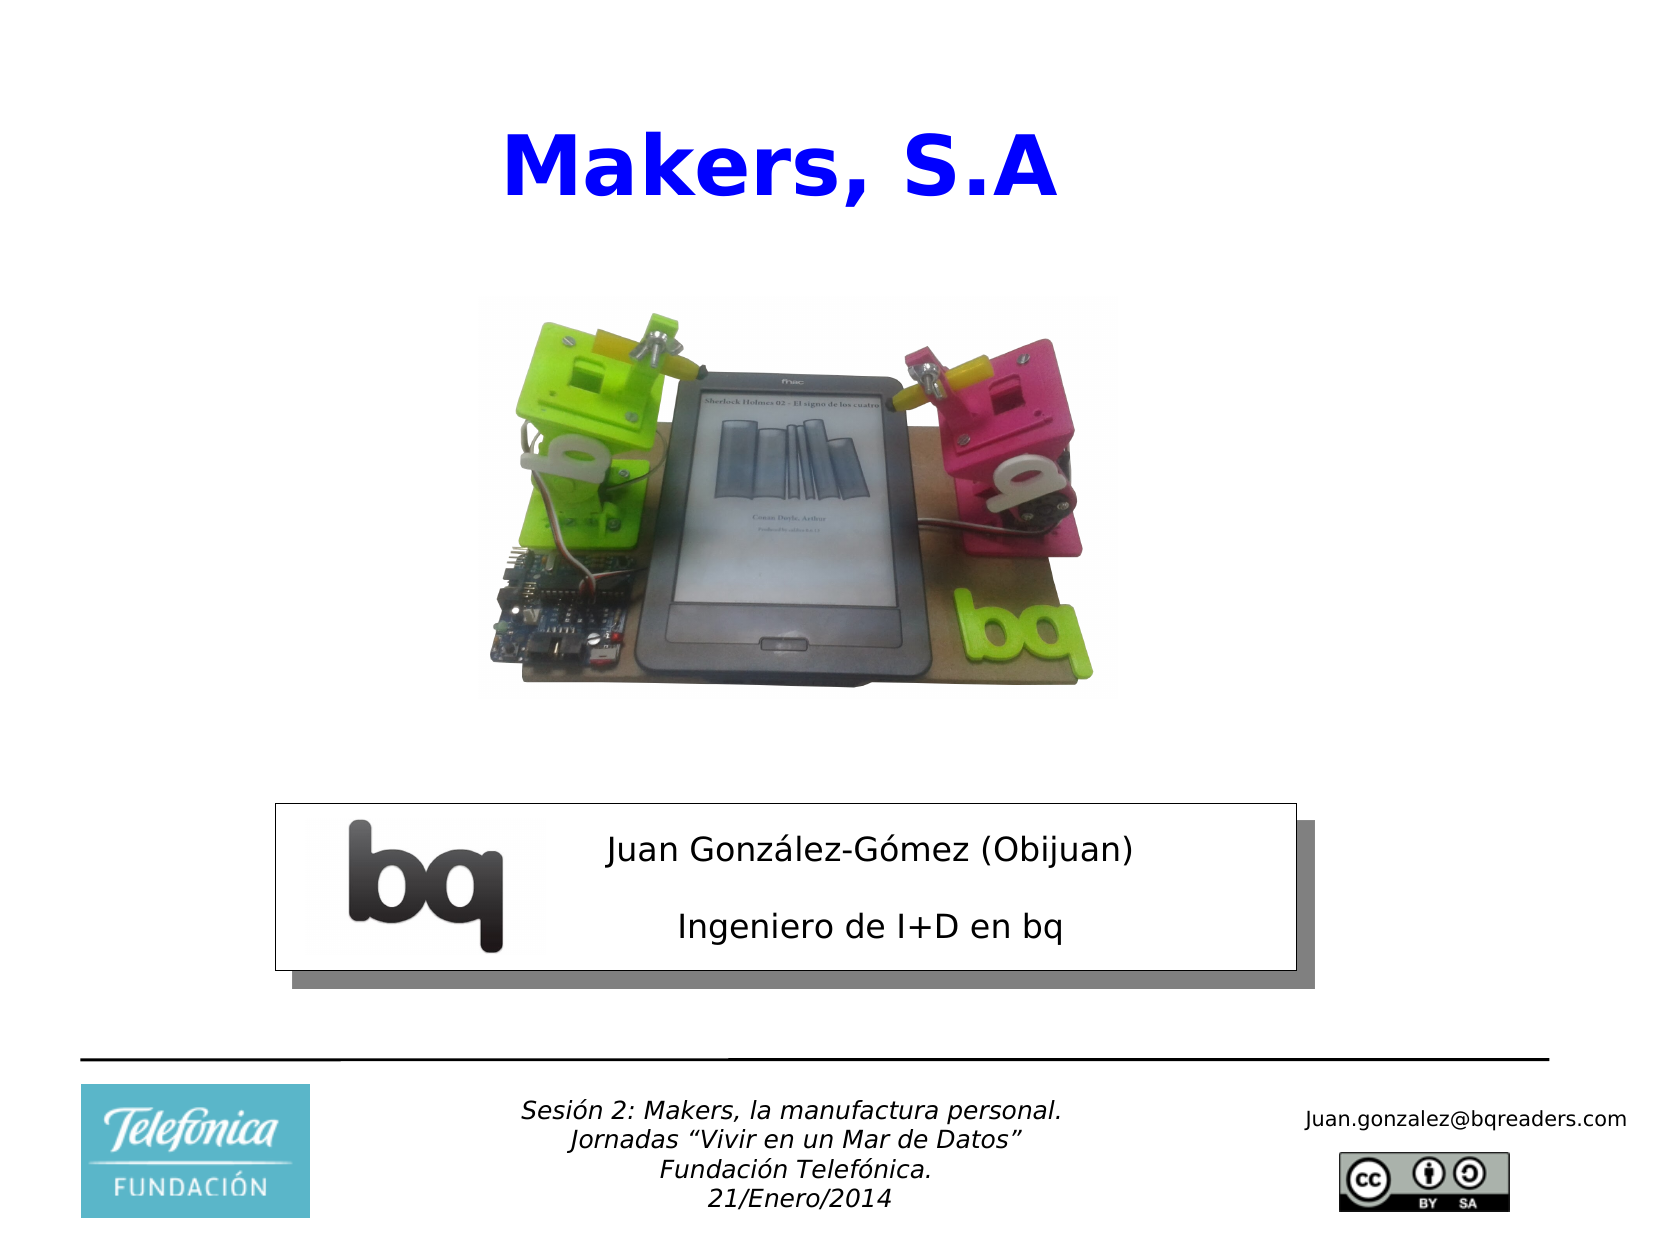

Makers, S.A
Juan González-Gómez (Obijuan)
Ingeniero de I+D en bq
Sesión 2: Makers, la manufactura personal.
Jornadas “Vivir en un Mar de Datos”
Fundación Telefónica.
 21/Enero/2014
Juan.gonzalez@bqreaders.com